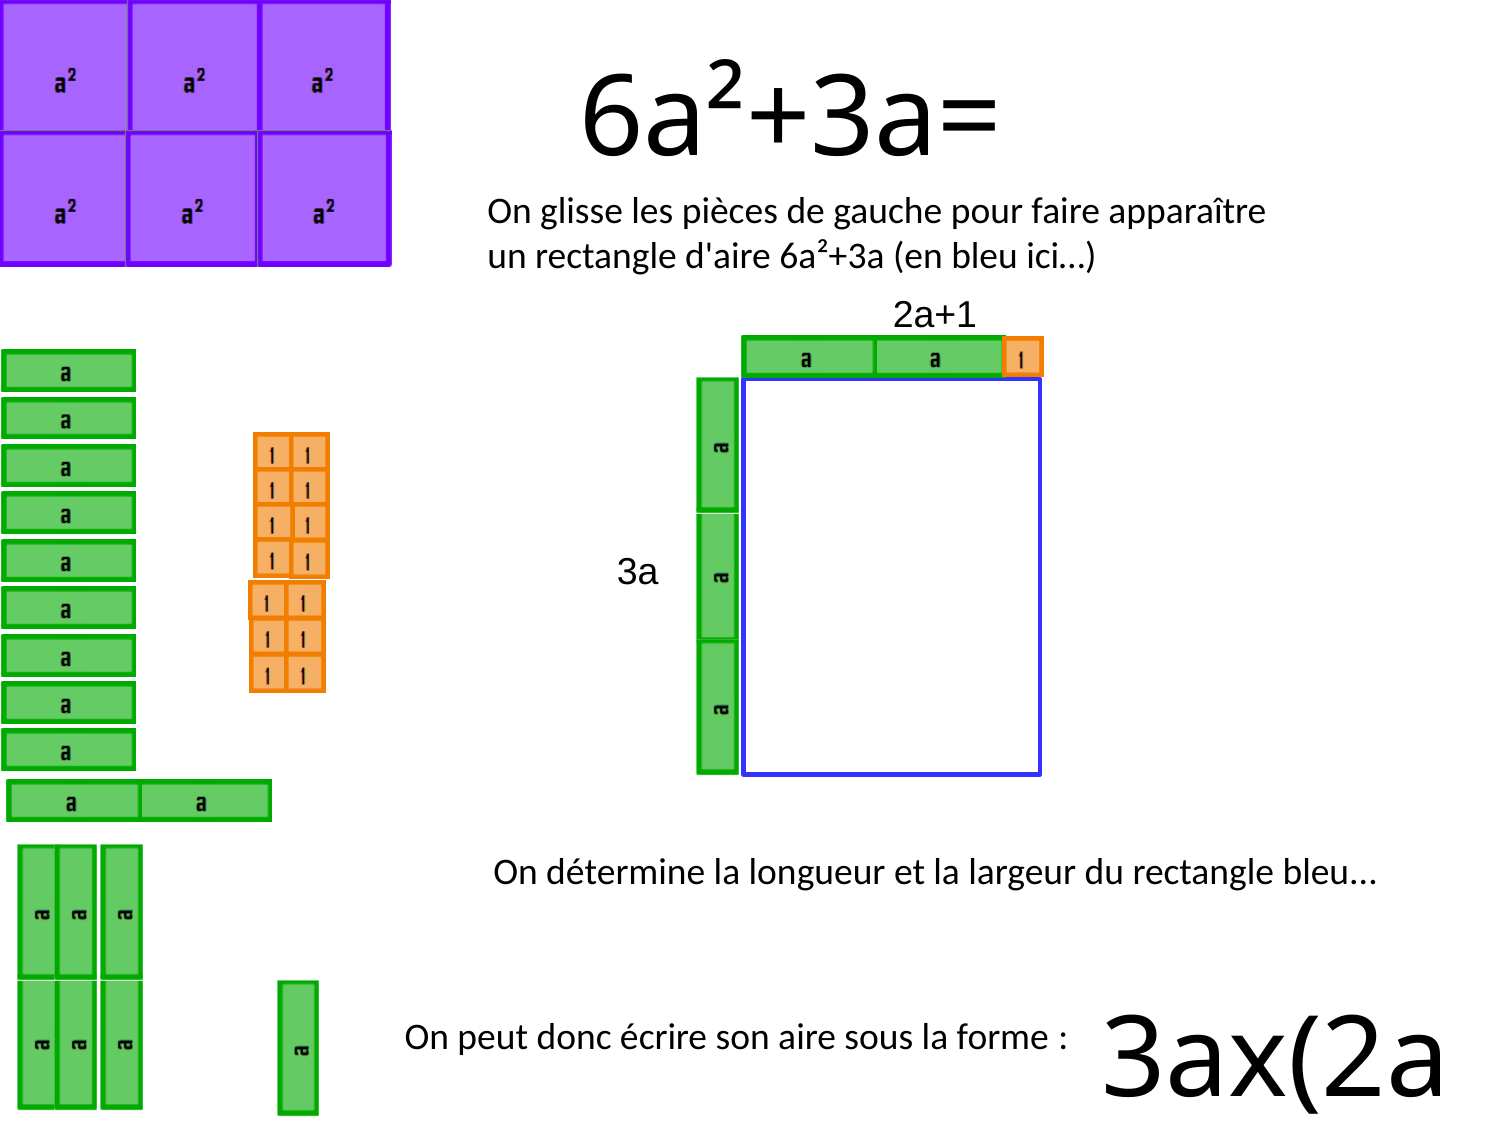

6a²+3a=
On glisse les pièces de gauche pour faire apparaître
un rectangle d'aire 6a²+3a (en bleu ici…)
2a+1
3a
On détermine la longueur et la largeur du rectangle bleu...
3ax(2a +1)
On peut donc écrire son aire sous la forme :